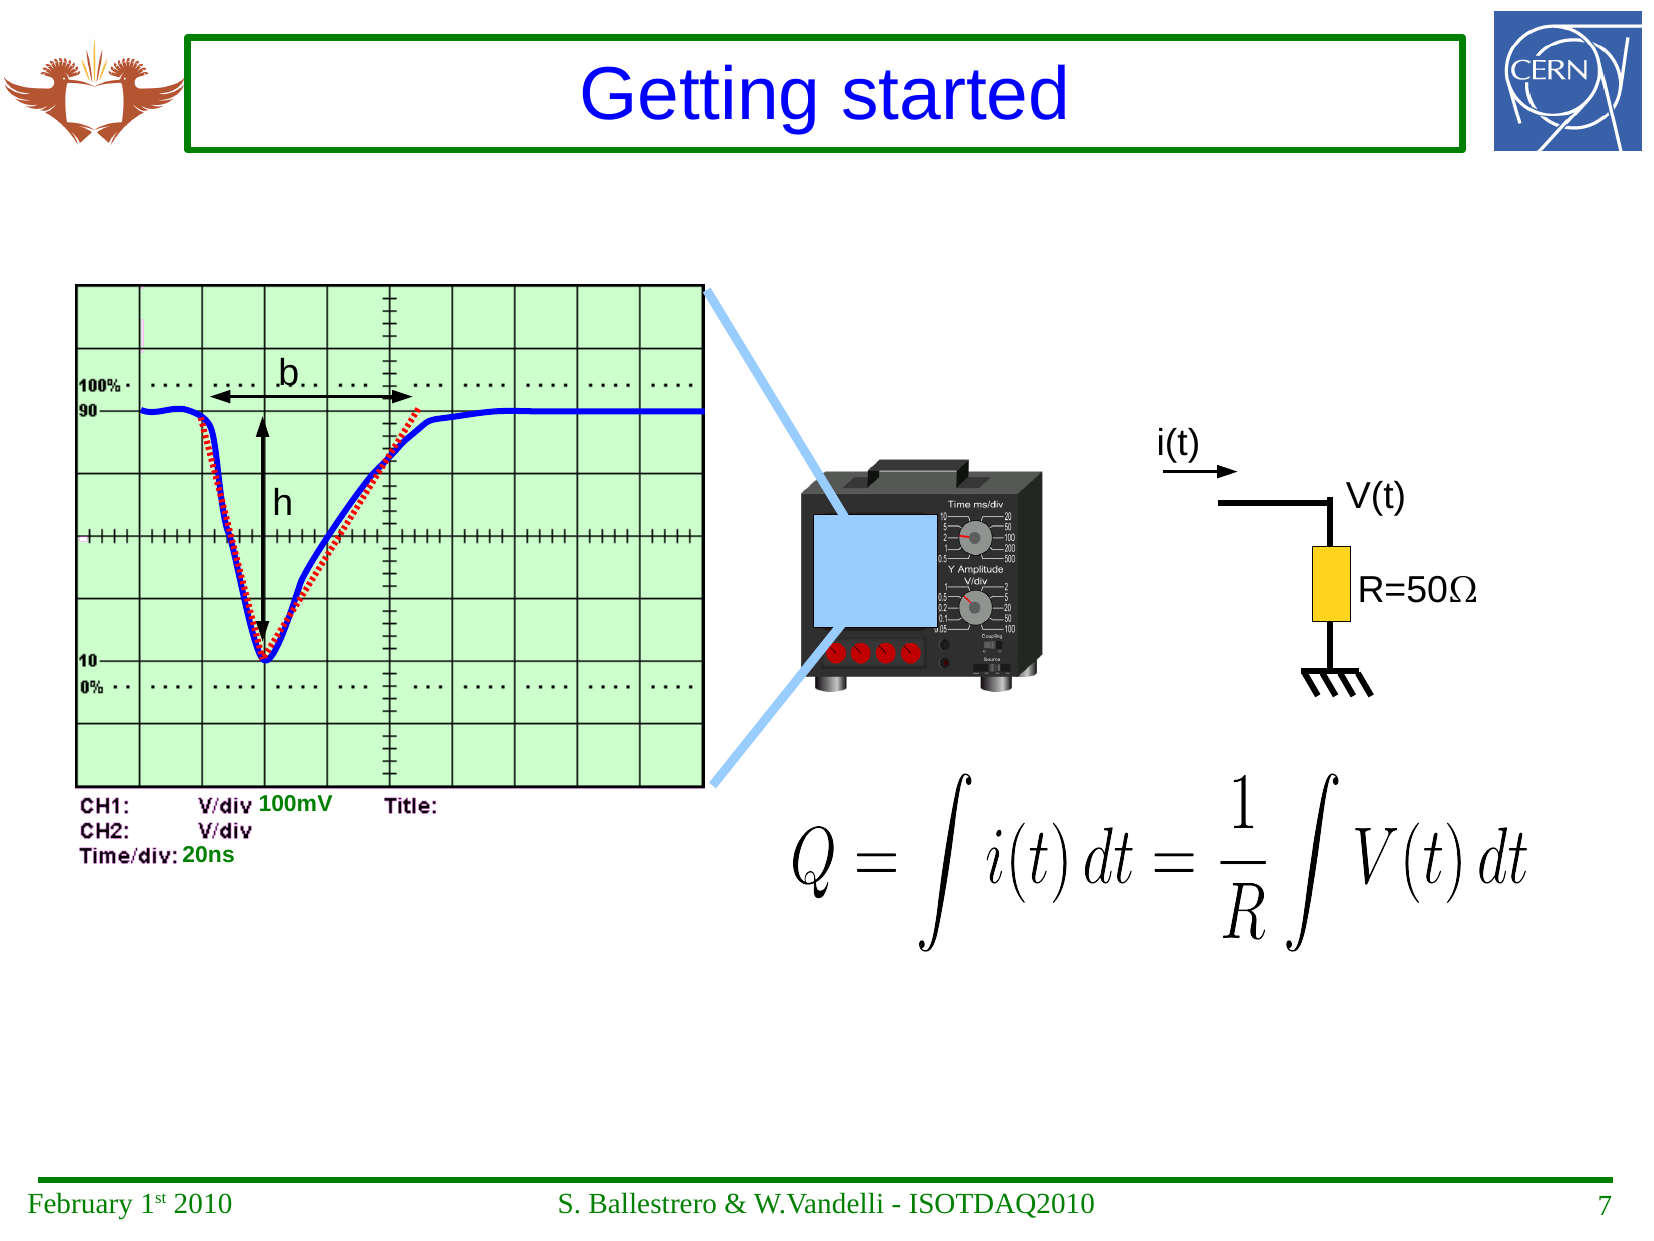

# Getting started
100mV
20ns
b
i(t)
V(t)
h
R=50
7